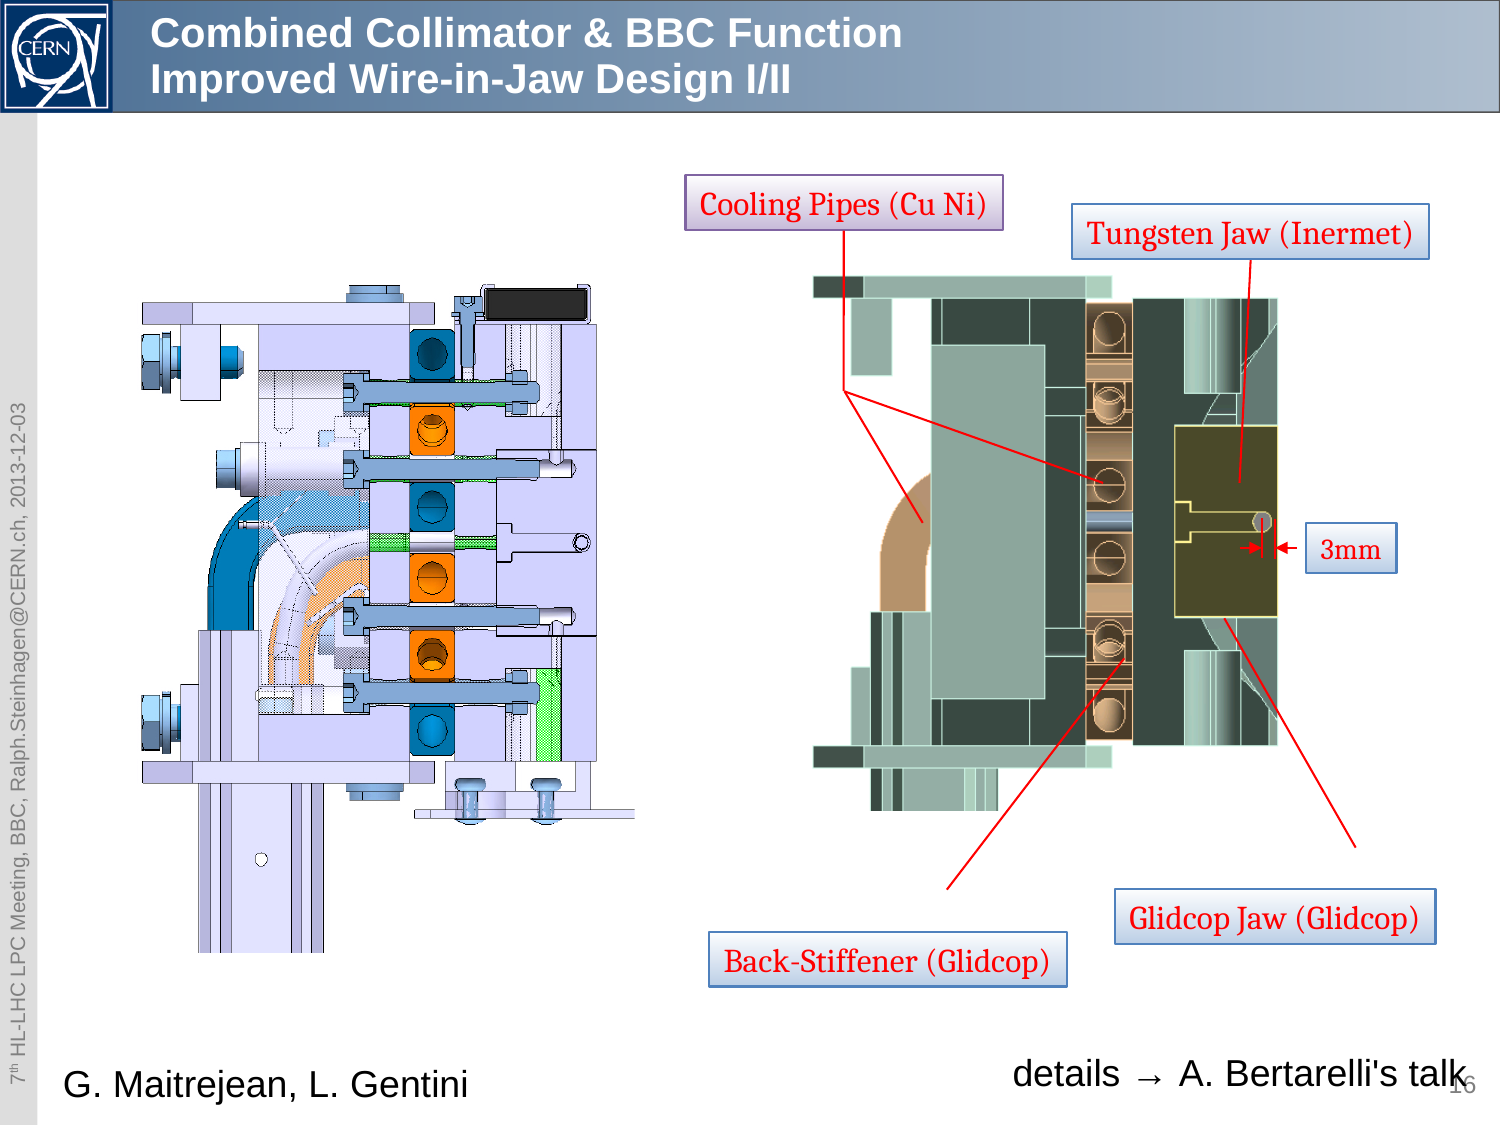

# Combined Collimator & BBC Function Improved Wire-in-Jaw Design I/II
Cooling Pipes (Cu Ni)
Tungsten Jaw (Inermet)
3mm
Glidcop Jaw (Glidcop)
Back-Stiffener (Glidcop)
details → A. Bertarelli's talk
G. Maitrejean, L. Gentini